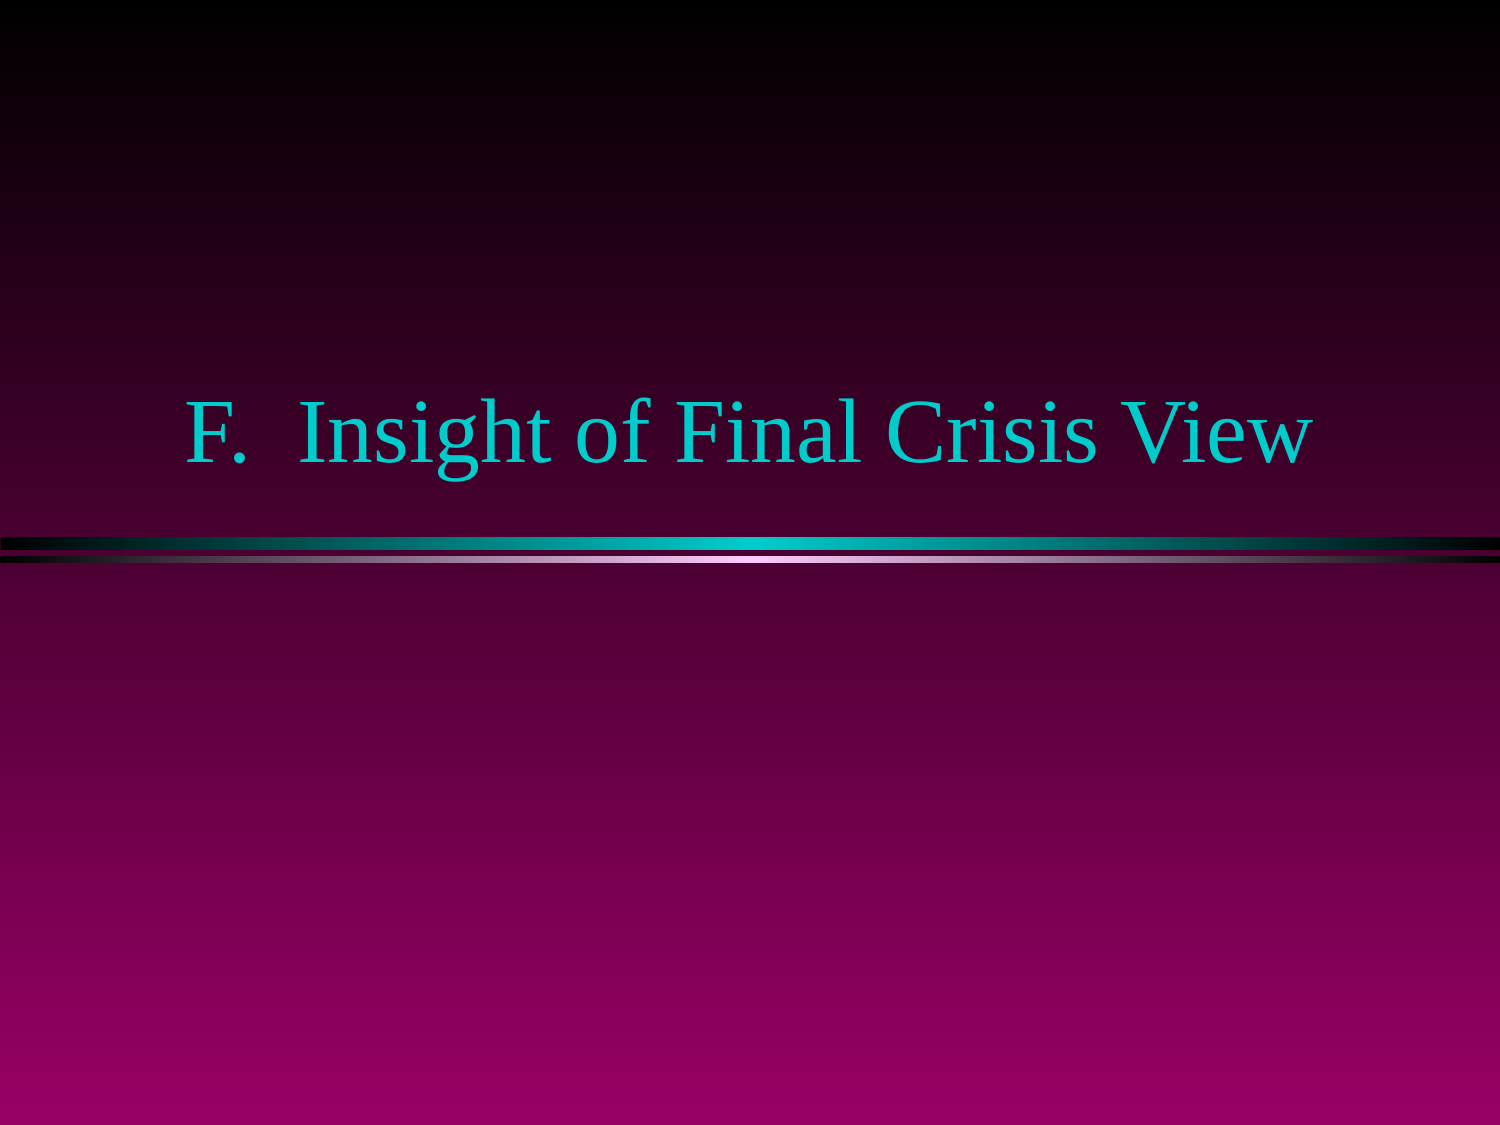

# F. Insight of Final Crisis View